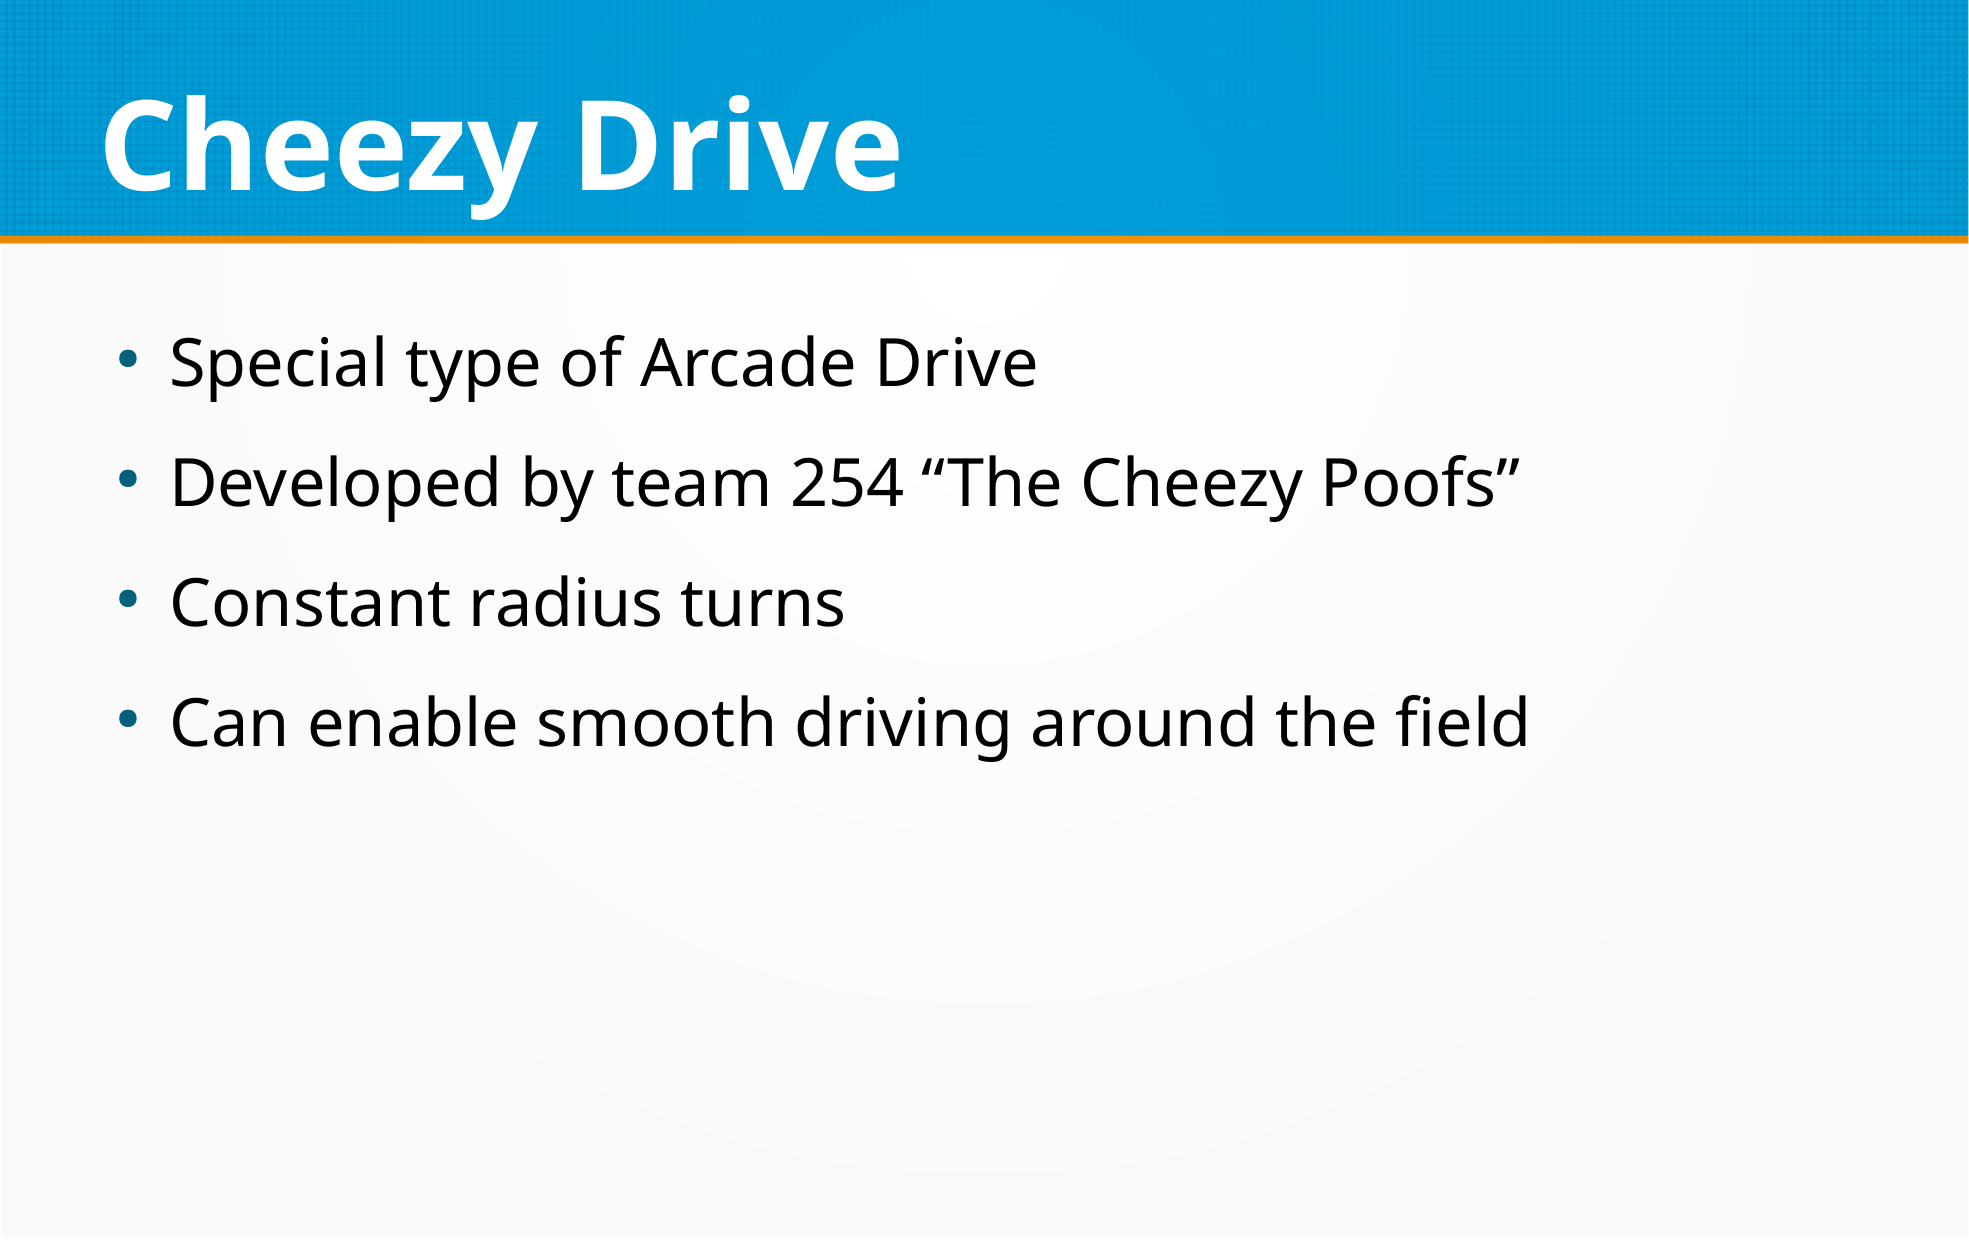

# Cheezy Drive
Special type of Arcade Drive
Developed by team 254 “The Cheezy Poofs”
Constant radius turns
Can enable smooth driving around the field